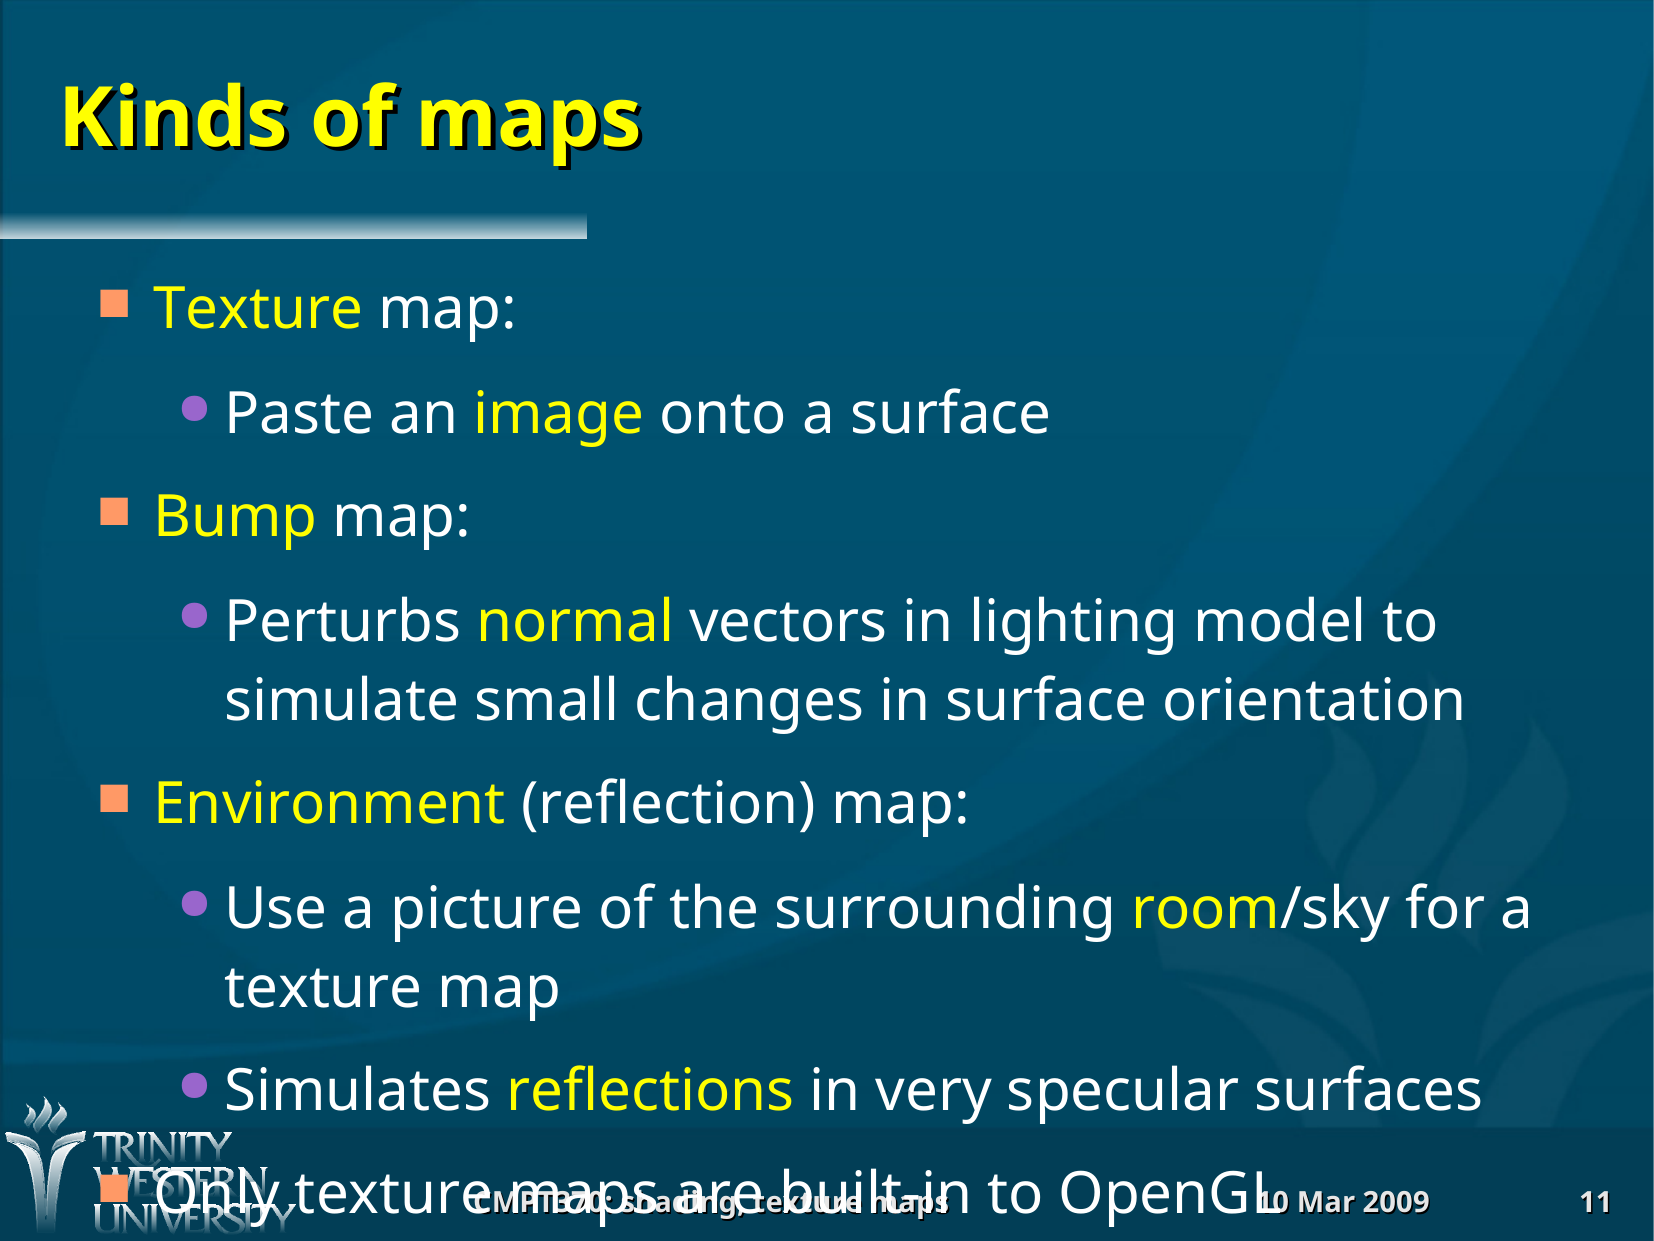

# Kinds of maps
Texture map:
Paste an image onto a surface
Bump map:
Perturbs normal vectors in lighting model to simulate small changes in surface orientation
Environment (reflection) map:
Use a picture of the surrounding room/sky for a texture map
Simulates reflections in very specular surfaces
Only texture maps are built-in to OpenGL
CMPT370: shading, texture maps
10 Mar 2009
11